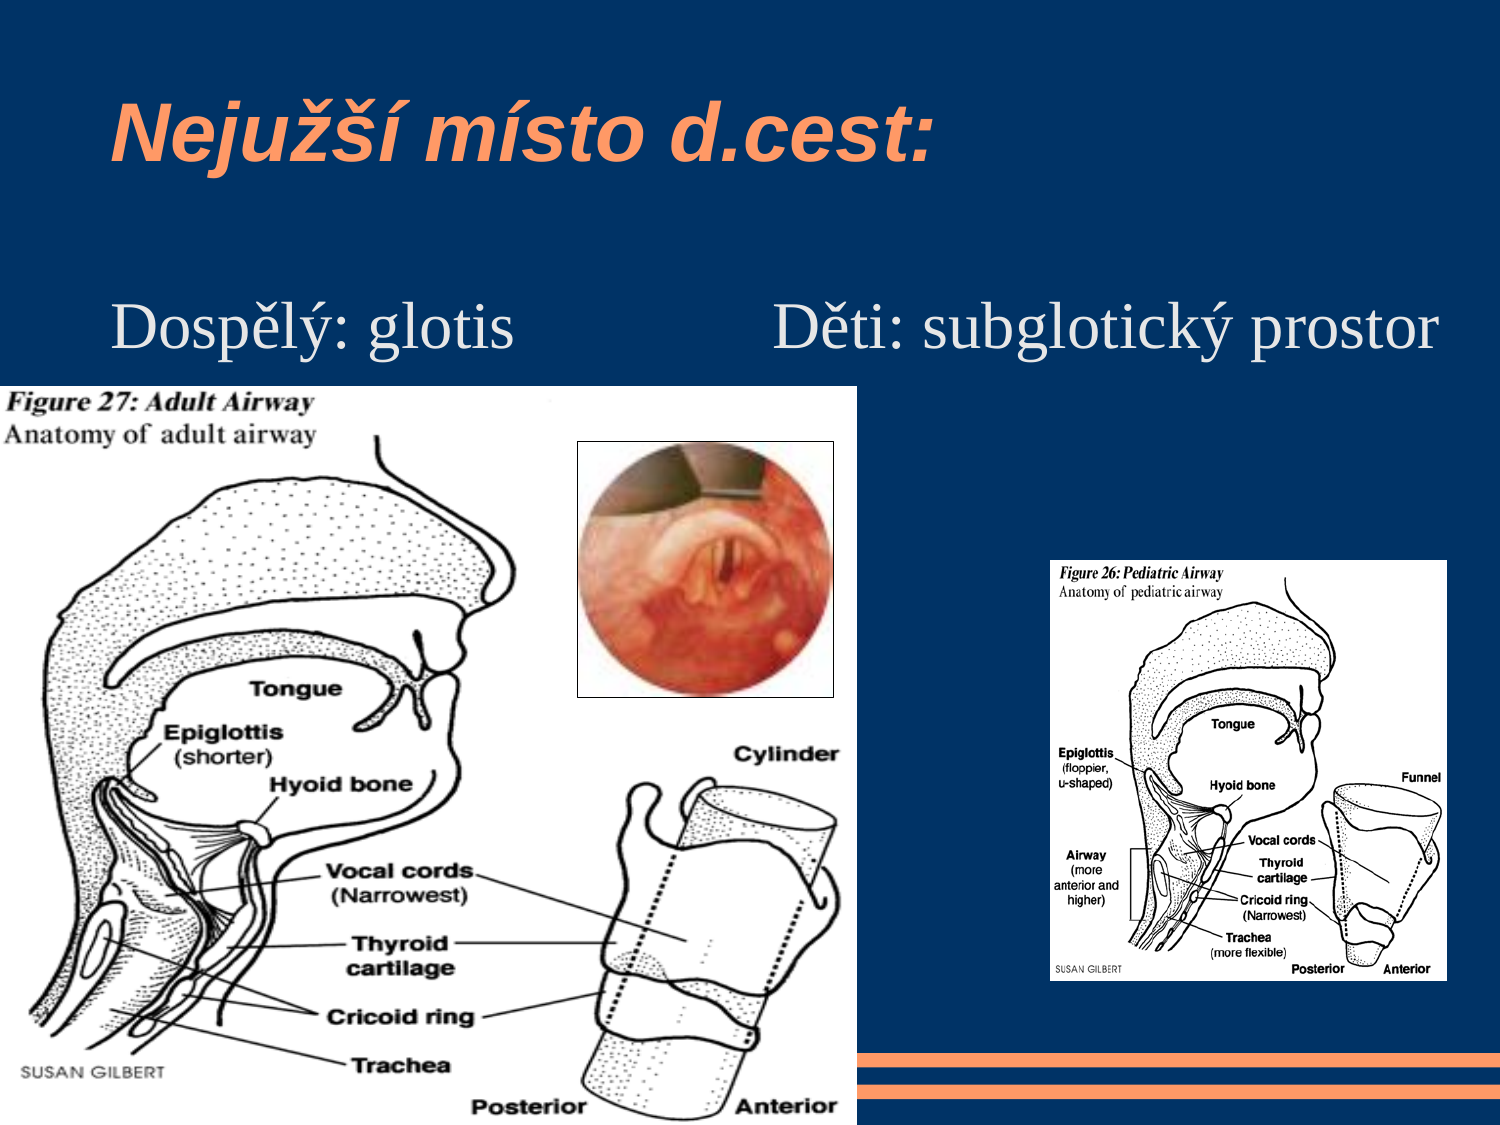

# Nejužší místo d.cest:
Dospělý: glotis 				Děti: subglotický prostor